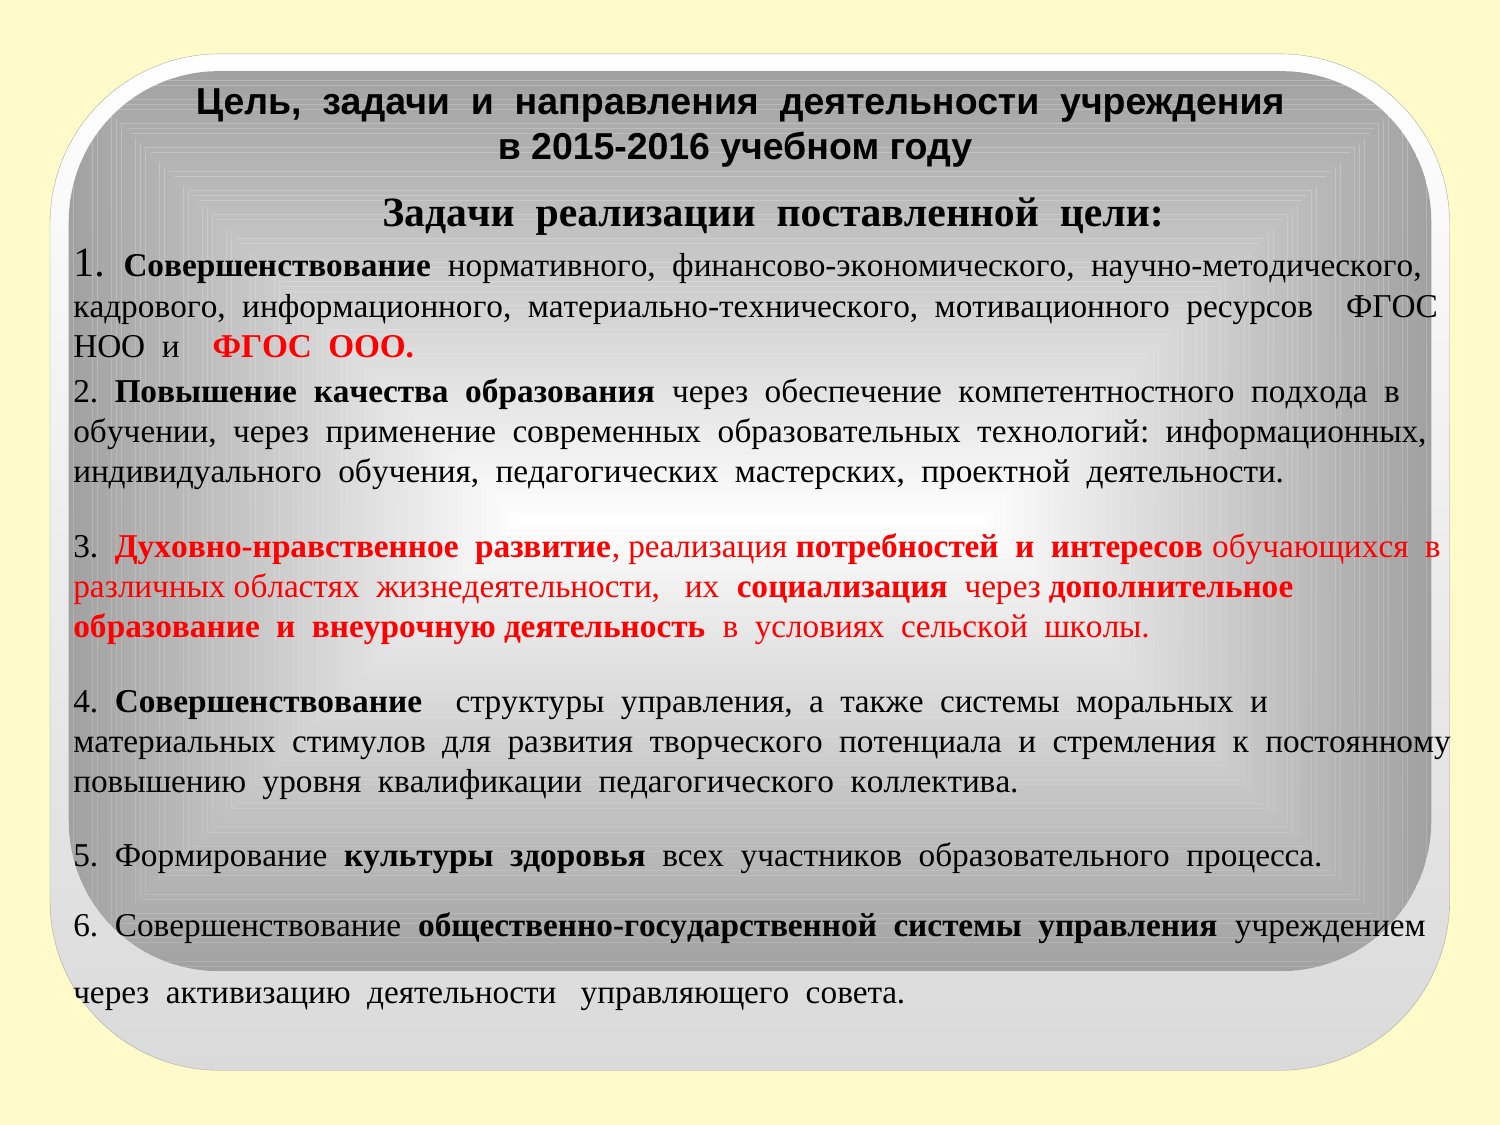

# Цель, задачи и направления деятельности учреждения в 2015-2016 учебном году
Задачи реализации поставленной цели:
1. Совершенствование нормативного, финансово-экономического, научно-методического, кадрового, информационного, материально-технического, мотивационного ресурсов ФГОС НОО и ФГОС ООО.
2. Повышение качества образования через обеспечение компетентностного подхода в обучении, через применение современных образовательных технологий: информационных, индивидуального обучения, педагогических мастерских, проектной деятельности.
3. Духовно-нравственное развитие, реализация потребностей и интересов обучающихся в различных областях жизнедеятельности, их социализация через дополнительное образование и внеурочную деятельность в условиях сельской школы.
4. Совершенствование структуры управления, а также системы моральных и материальных стимулов для развития творческого потенциала и стремления к постоянному повышению уровня квалификации педагогического коллектива.
5. Формирование культуры здоровья всех участников образовательного процесса.
6. Совершенствование общественно-государственной системы управления учреждением через активизацию деятельности управляющего совета.